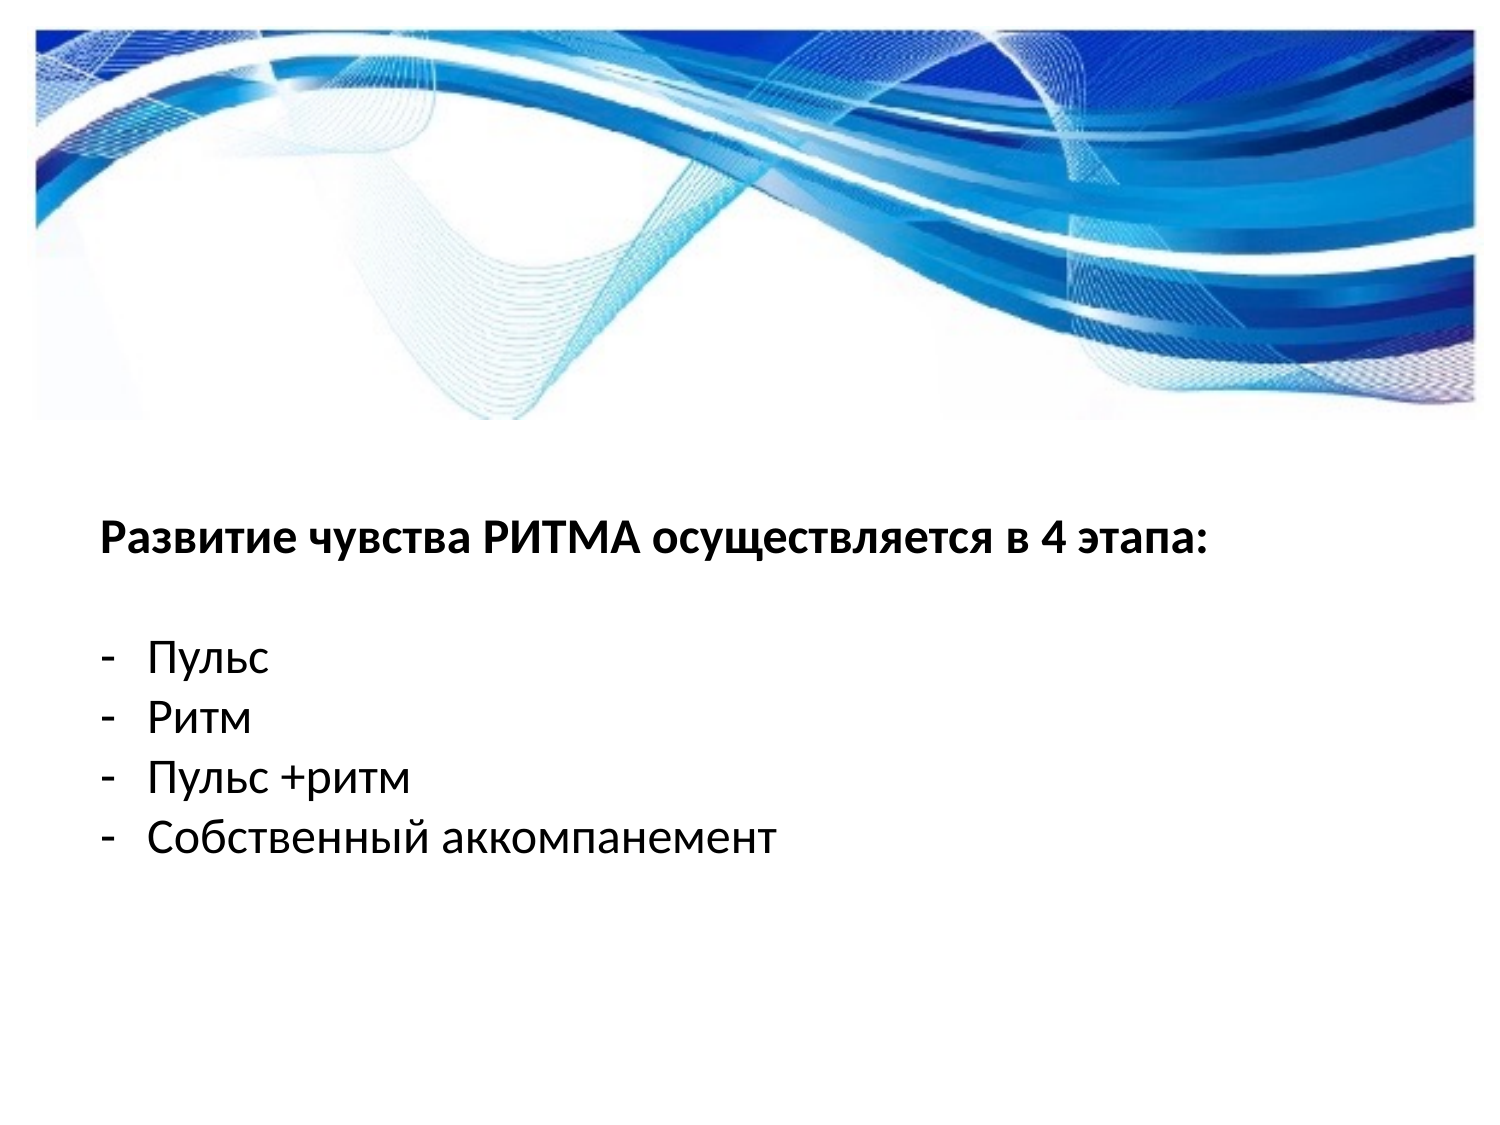

Развитие чувства РИТМА осуществляется в 4 этапа:
Пульс
Ритм
Пульс +ритм
Собственный аккомпанемент